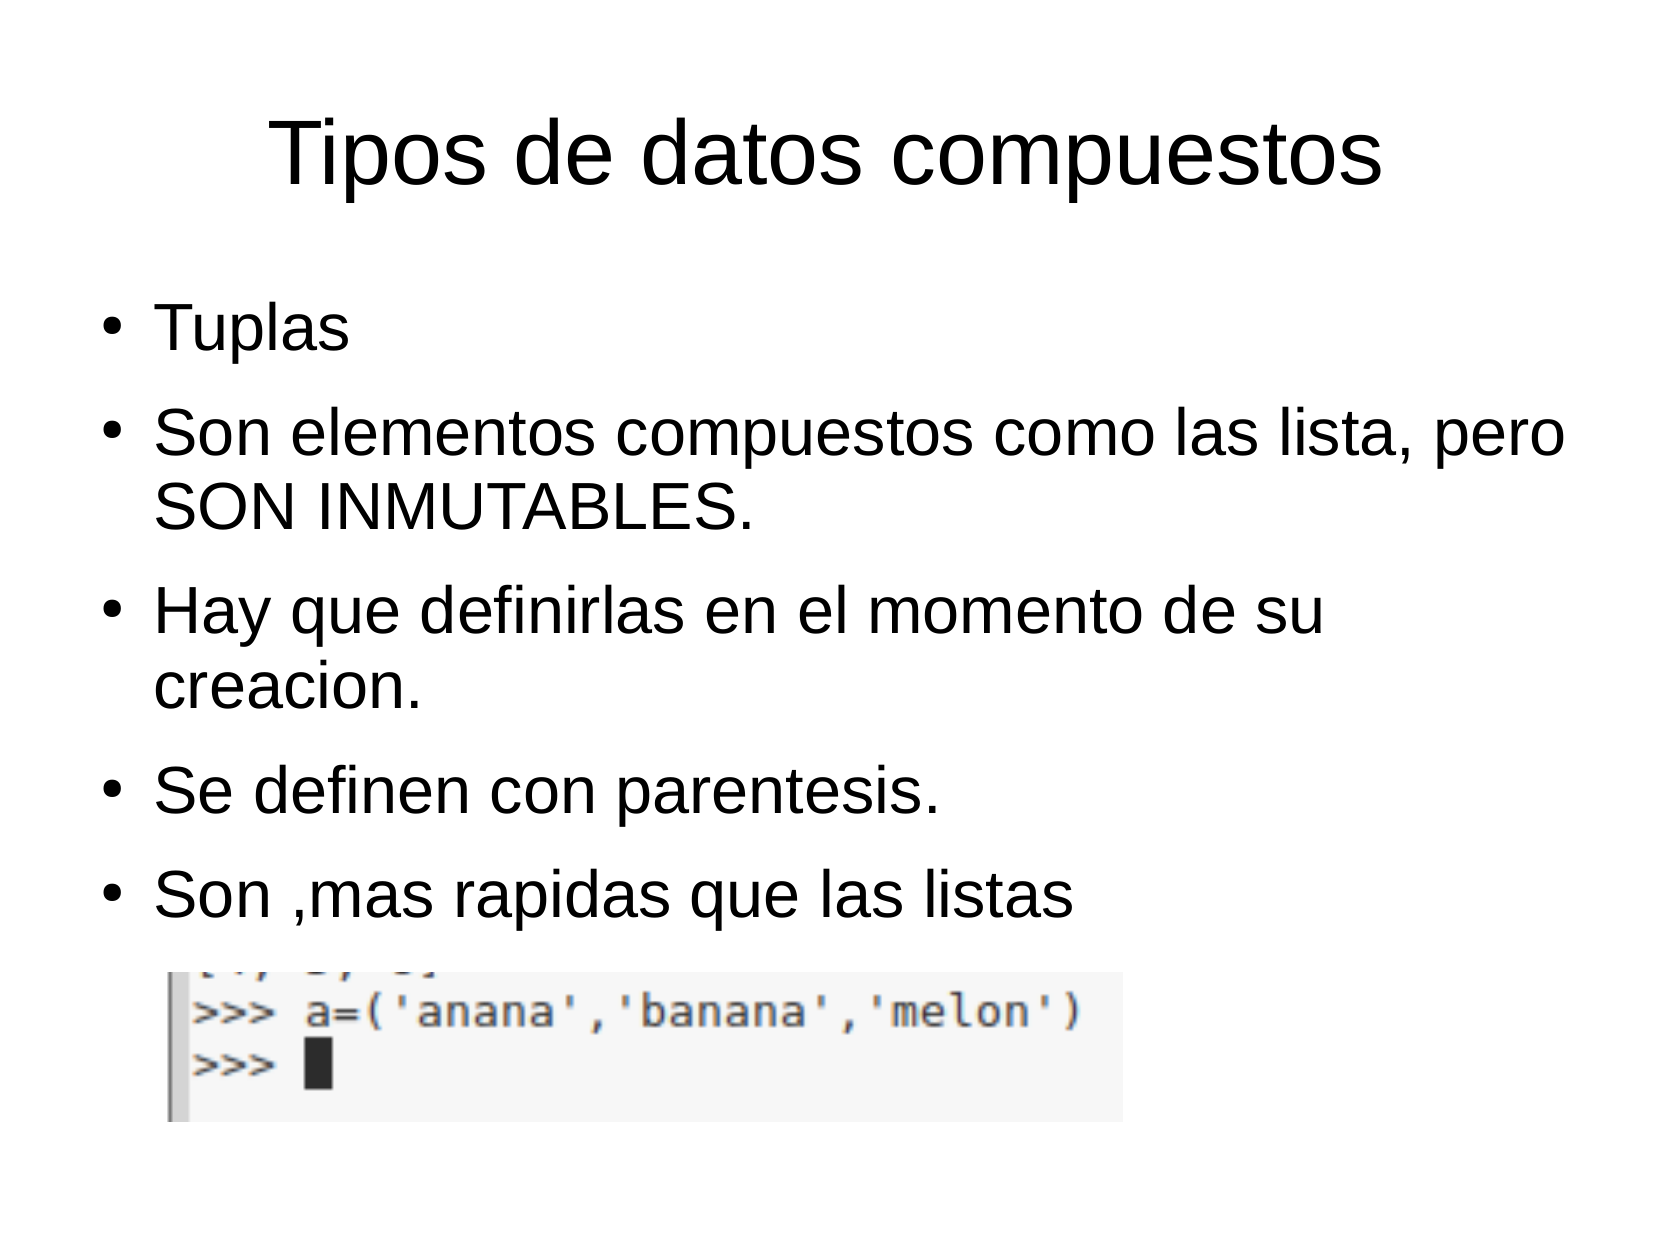

# Tipos de datos compuestos
Tuplas
Son elementos compuestos como las lista, pero SON INMUTABLES.
Hay que definirlas en el momento de su creacion.
Se definen con parentesis.
Son ,mas rapidas que las listas